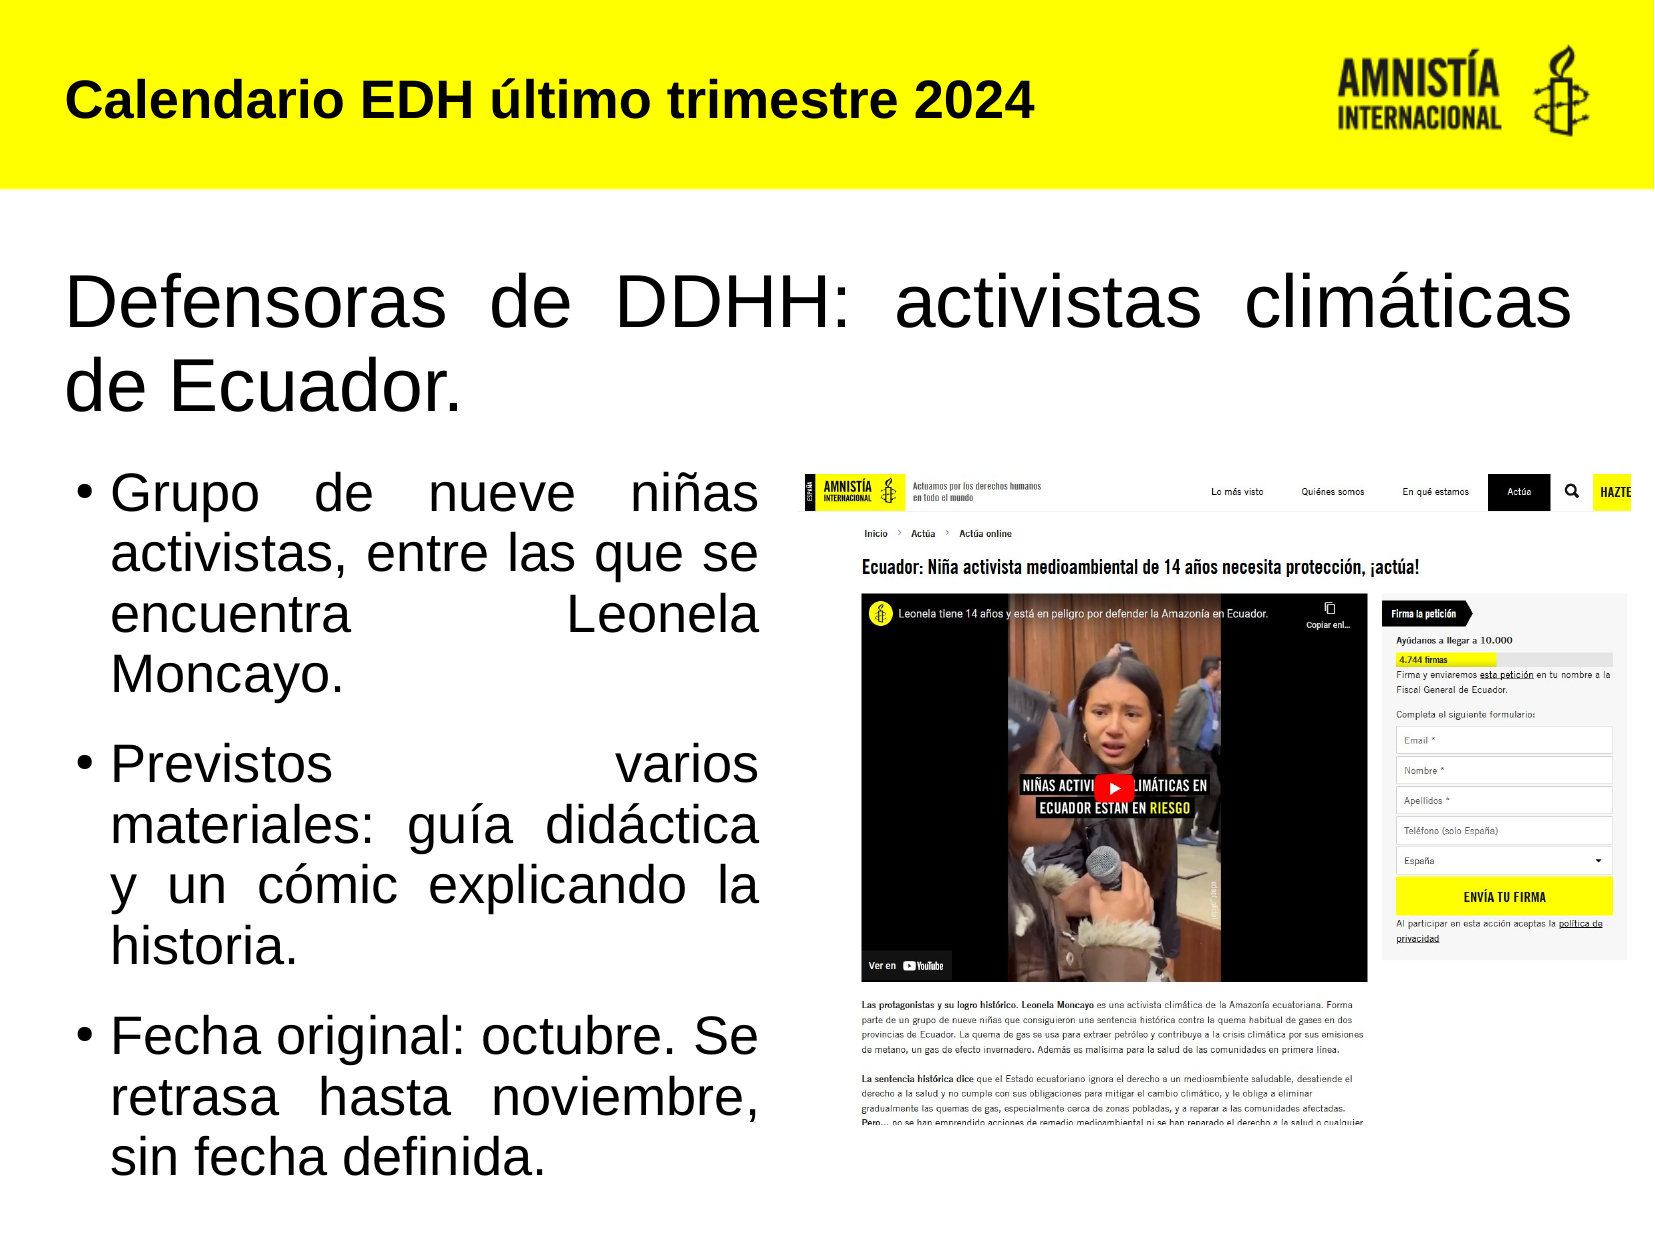

Calendario EDH último trimestre 2024
Defensoras de DDHH: activistas climáticas de Ecuador.
# Grupo de nueve niñas activistas, entre las que se encuentra Leonela Moncayo.
Previstos varios materiales: guía didáctica y un cómic explicando la historia.
Fecha original: octubre. Se retrasa hasta noviembre, sin fecha definida.